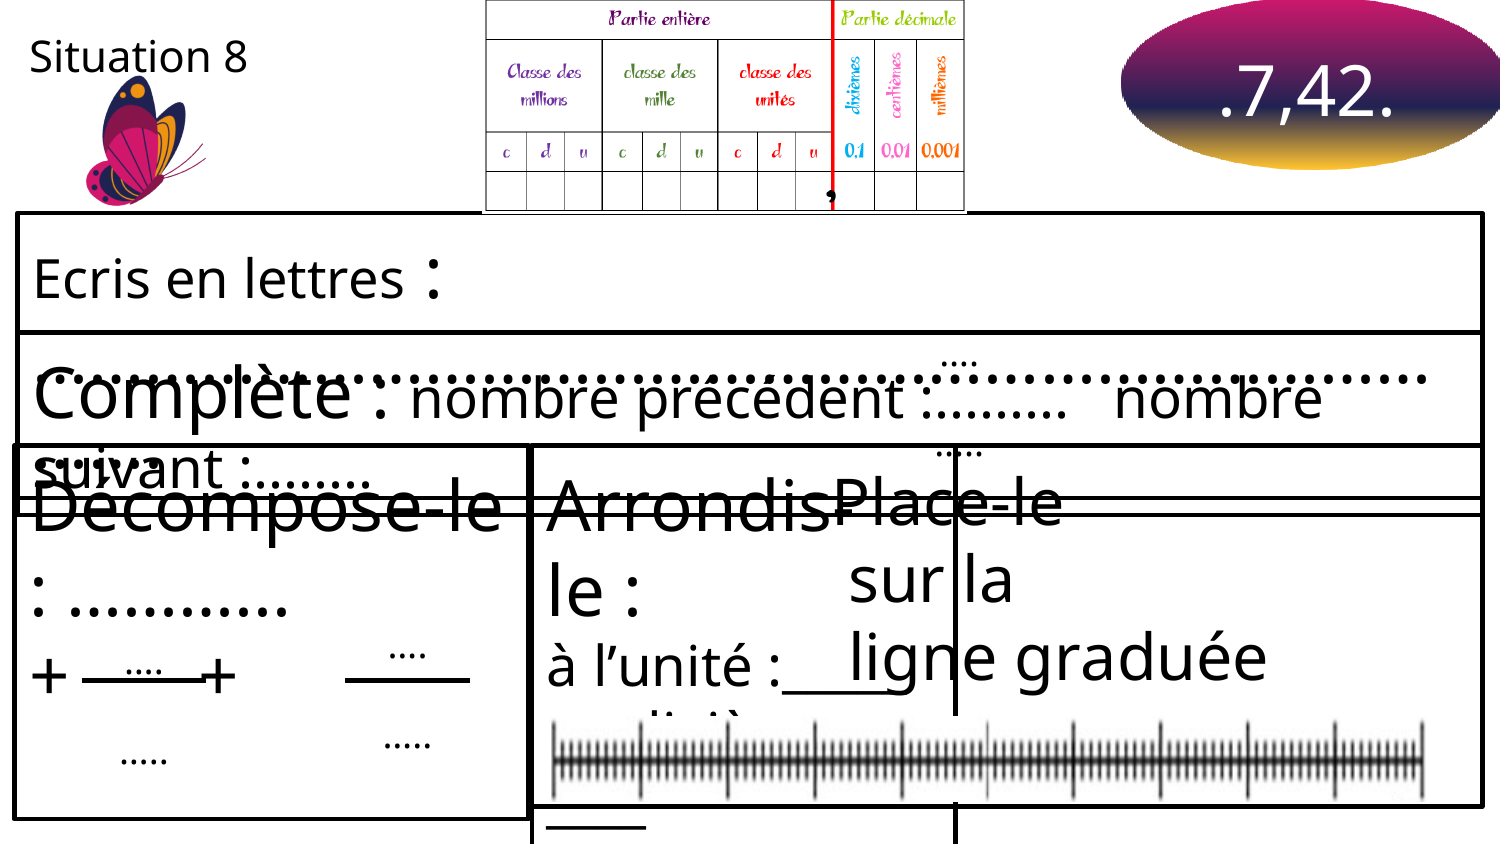

.7,42.
Situation 8
Ecris en lettres : ……………………………………………………………………….
….
…..
Complète : nombre précédent :......... nombre suivant :........
Décompose-le : ………...
+ +
Arrondis-le :
à l’unité :_____
au dixième : ____
 Place-le
 sur la
 ligne graduée
….
…..
….
…..